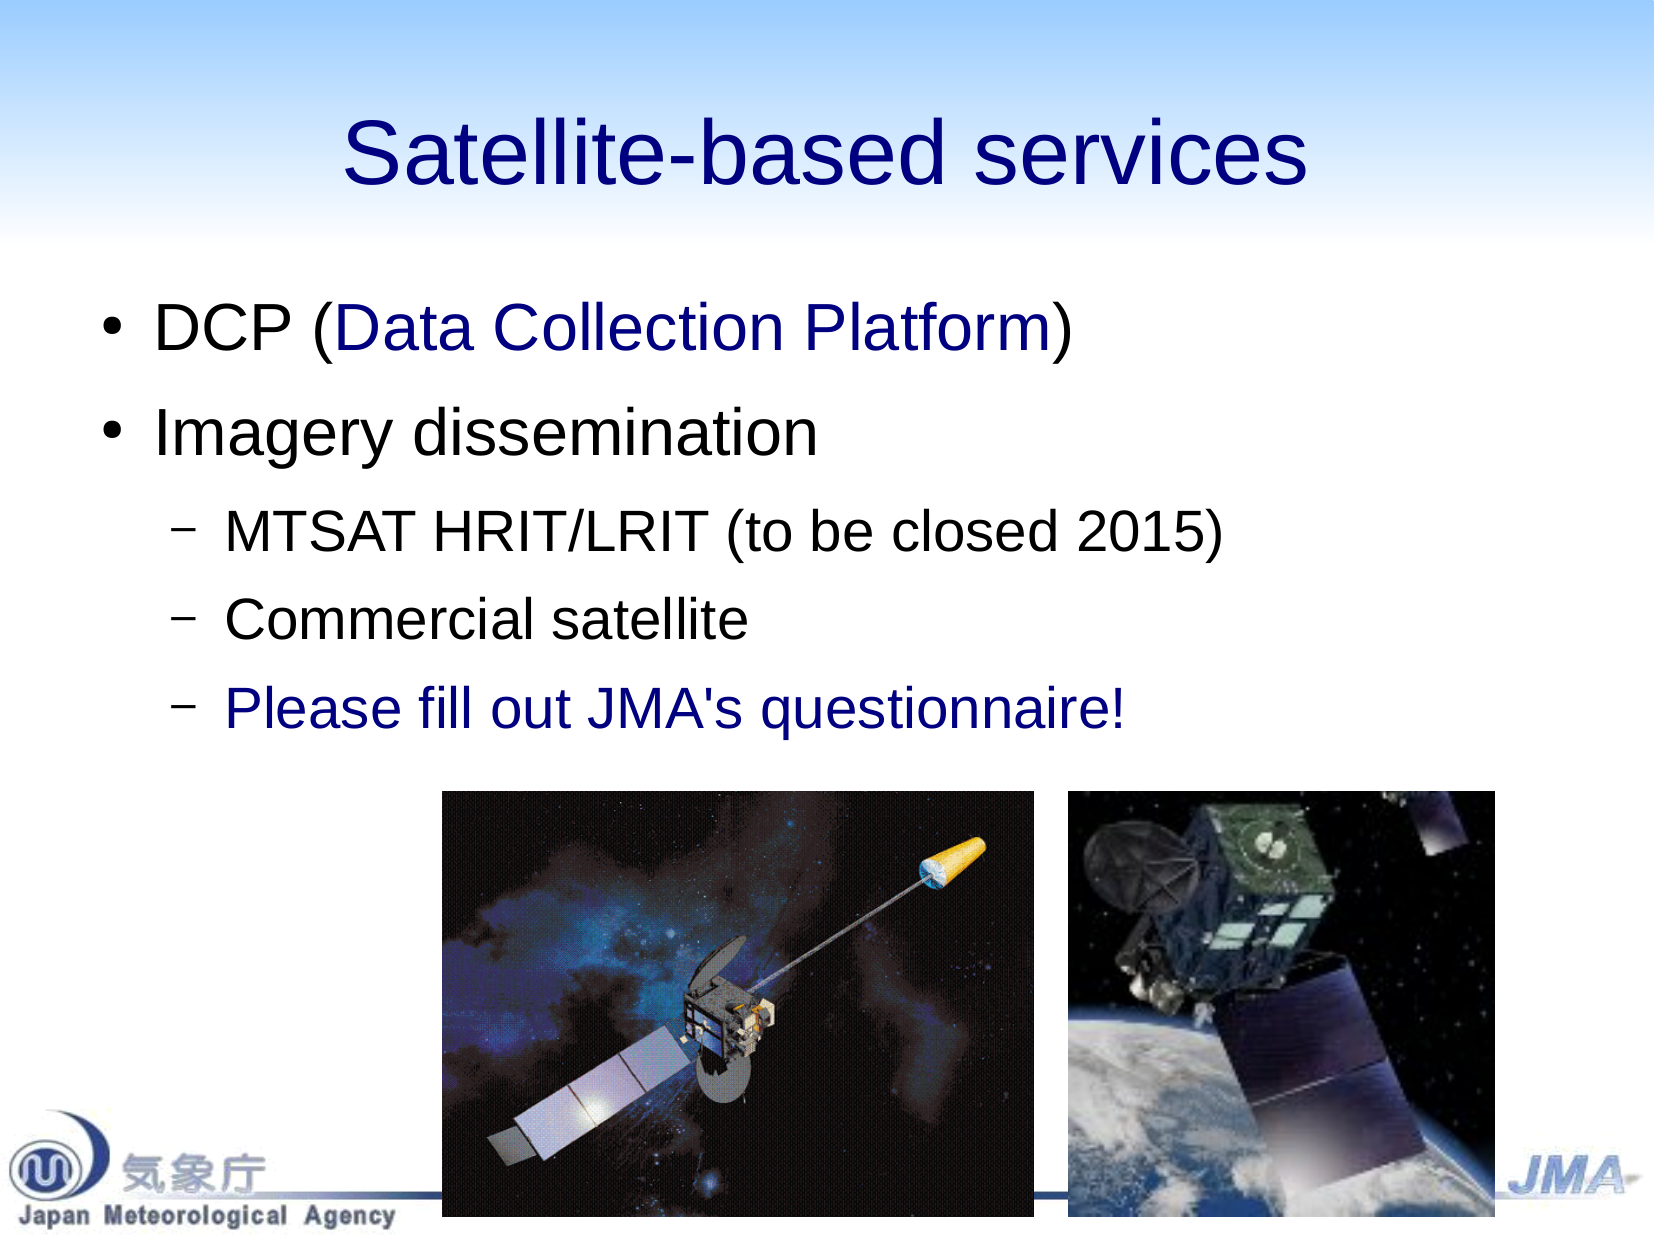

# Satellite-based services
DCP (Data Collection Platform)
Imagery dissemination
MTSAT HRIT/LRIT (to be closed 2015)
Commercial satellite
Please fill out JMA's questionnaire!